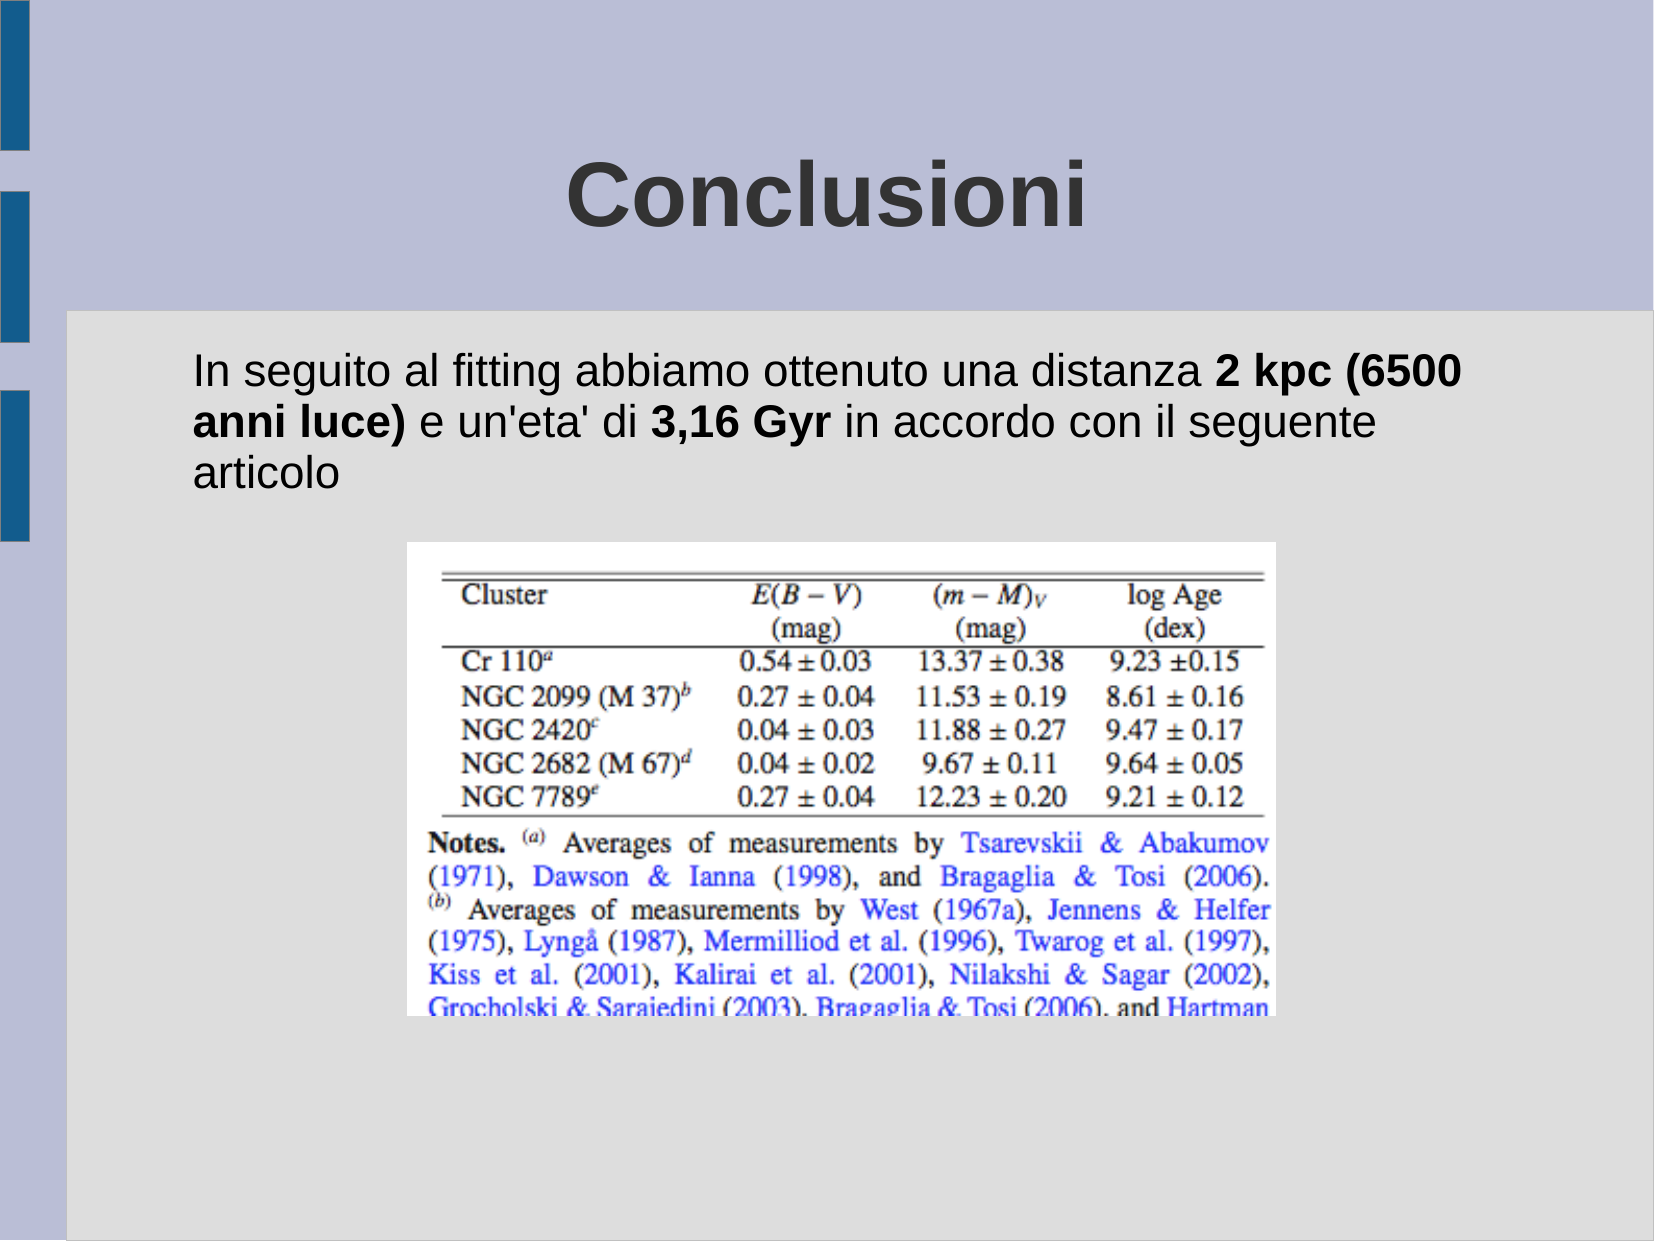

# Conclusioni
In seguito al fitting abbiamo ottenuto una distanza 2 kpc (6500 anni luce) e un'eta' di 3,16 Gyr in accordo con il seguente articolo